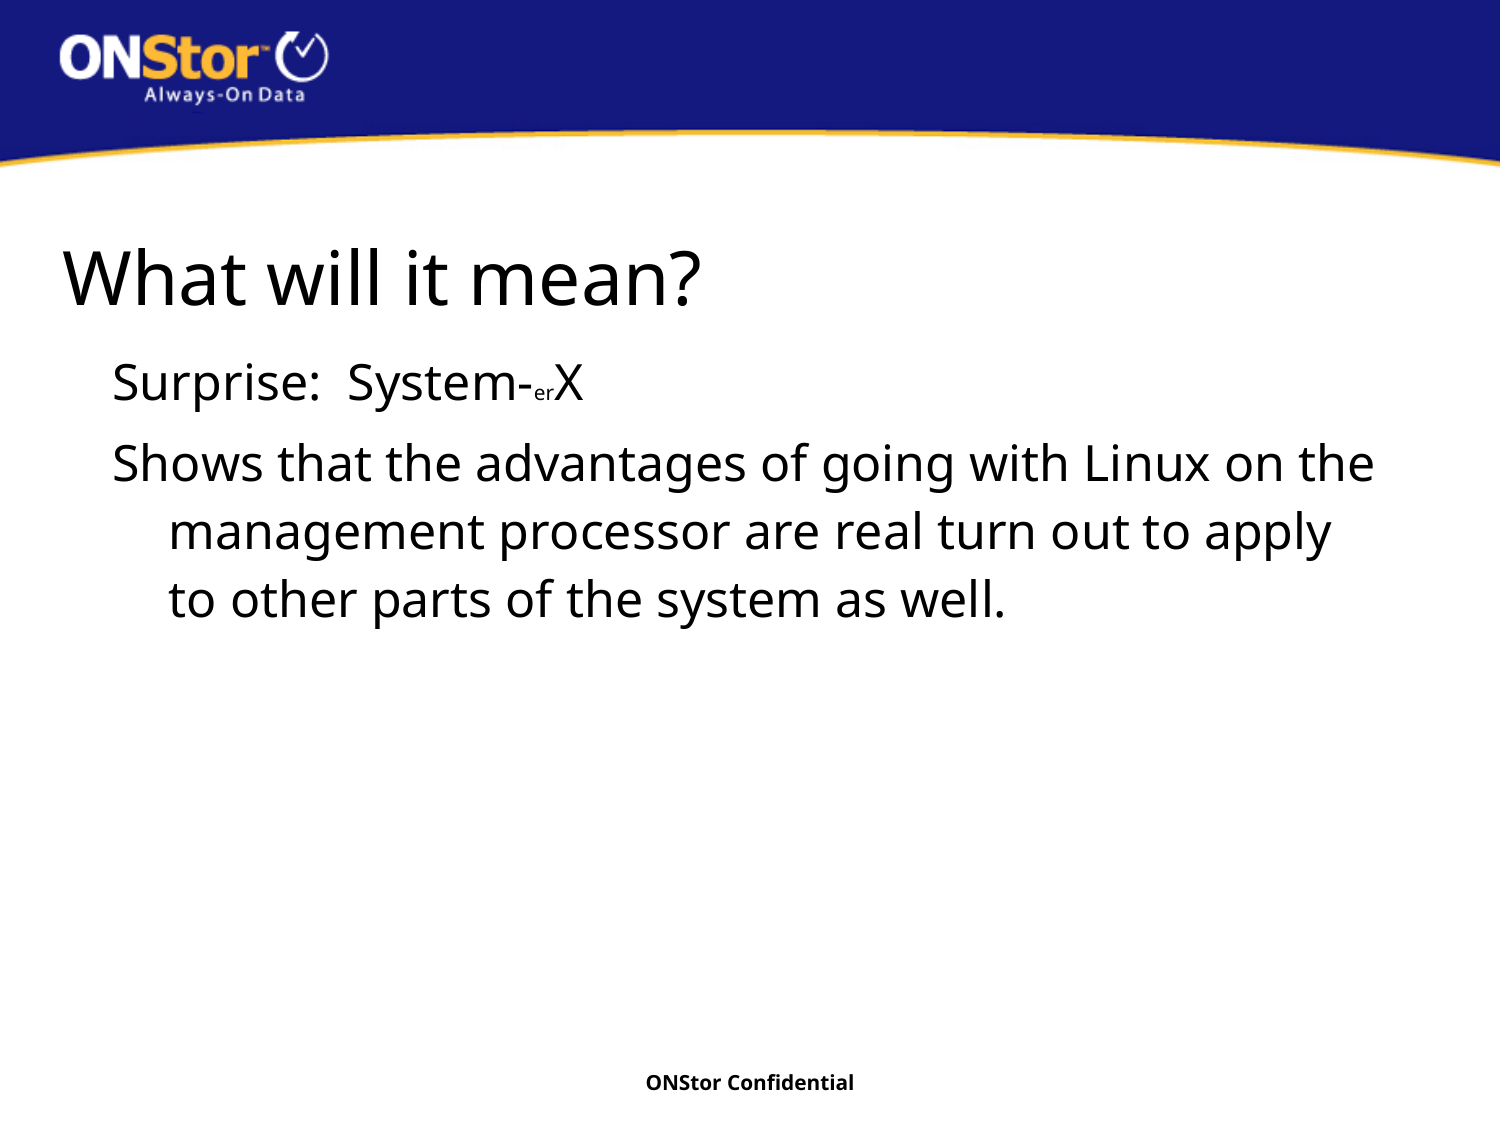

# What will it mean?
Surprise: System-erX
Shows that the advantages of going with Linux on the management processor are real turn out to apply to other parts of the system as well.